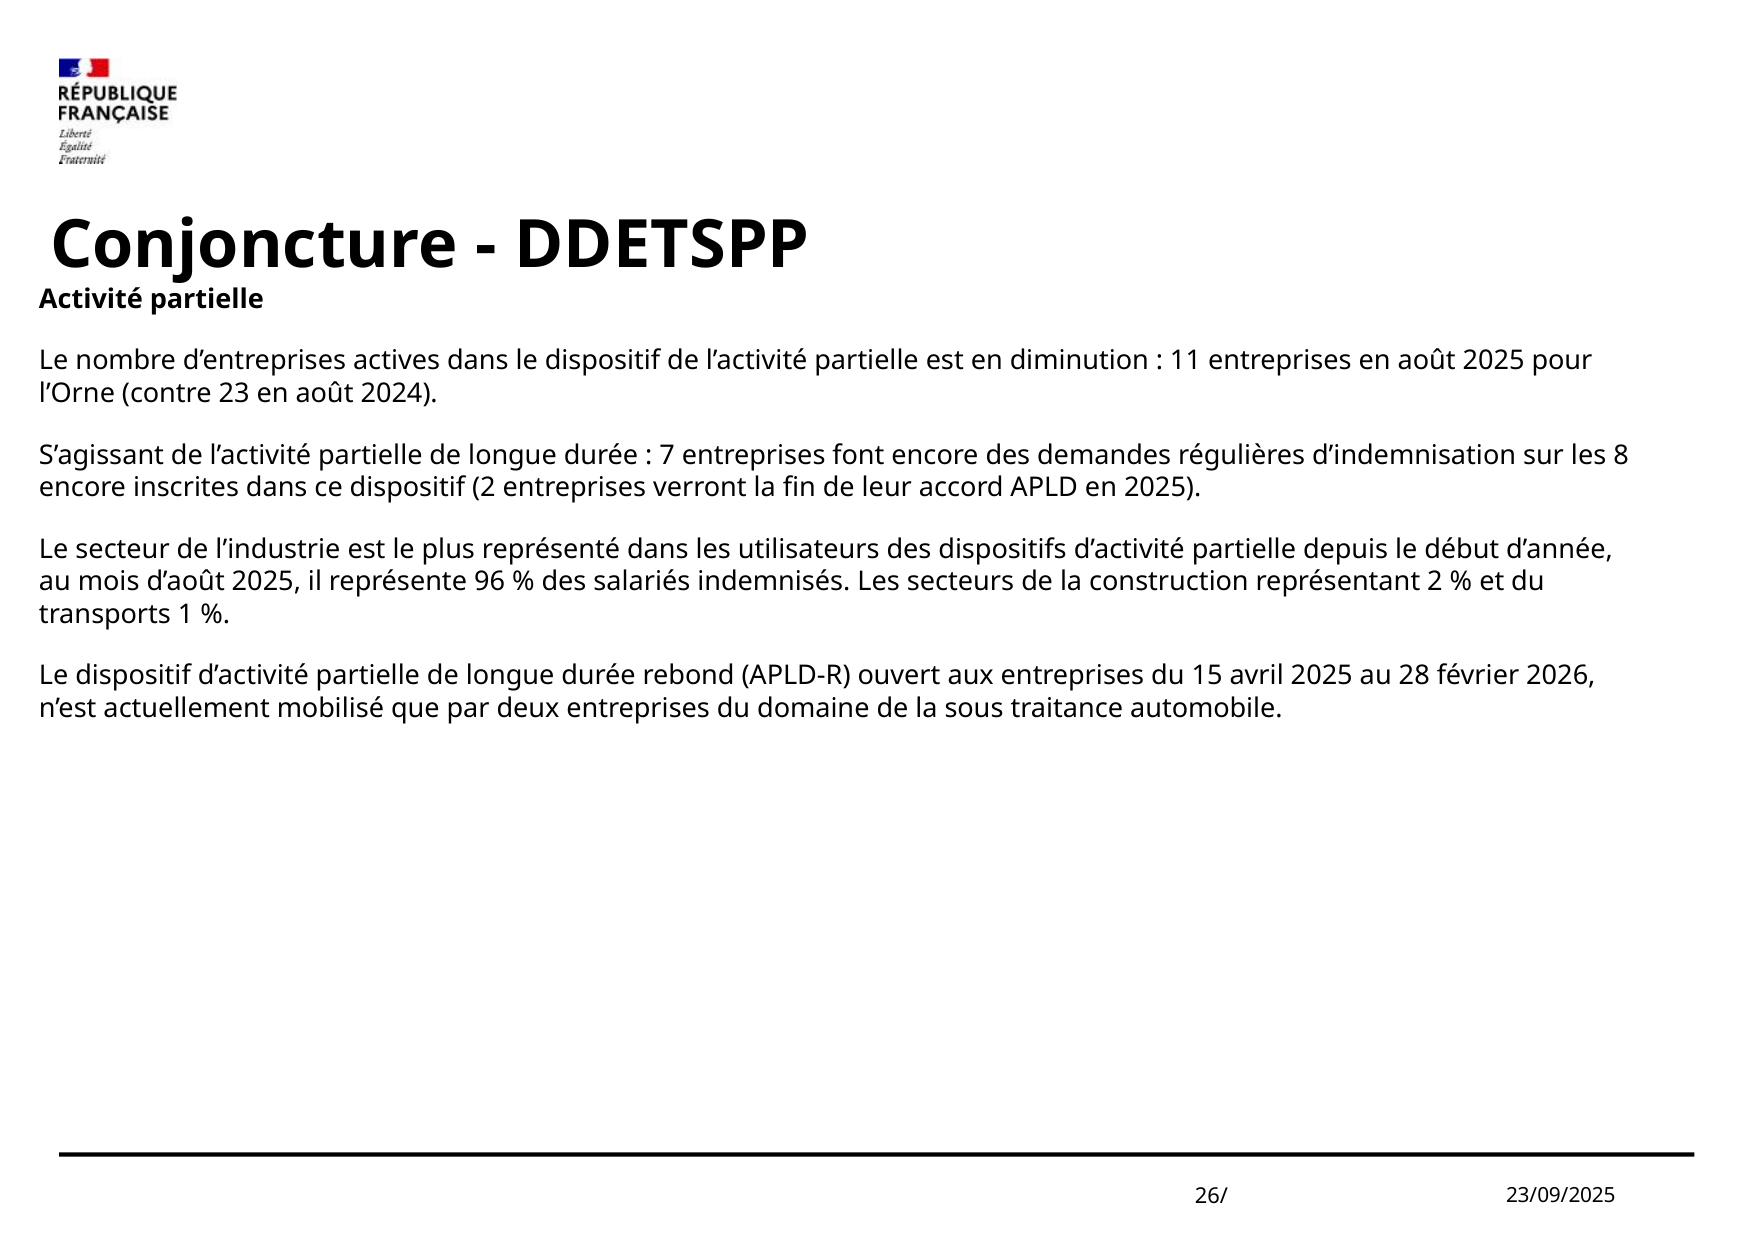

# Conjoncture - DDETSPP
Activité partielle
Le nombre d’entreprises actives dans le dispositif de l’activité partielle est en diminution : 11 entreprises en août 2025 pour l’Orne (contre 23 en août 2024).
S’agissant de l’activité partielle de longue durée : 7 entreprises font encore des demandes régulières d’indemnisation sur les 8 encore inscrites dans ce dispositif (2 entreprises verront la fin de leur accord APLD en 2025).
Le secteur de l’industrie est le plus représenté dans les utilisateurs des dispositifs d’activité partielle depuis le début d’année, au mois d’août 2025, il représente 96 % des salariés indemnisés. Les secteurs de la construction représentant 2 % et du transports 1 %.
Le dispositif d’activité partielle de longue durée rebond (APLD-R) ouvert aux entreprises du 15 avril 2025 au 28 février 2026, n’est actuellement mobilisé que par deux entreprises du domaine de la sous traitance automobile.